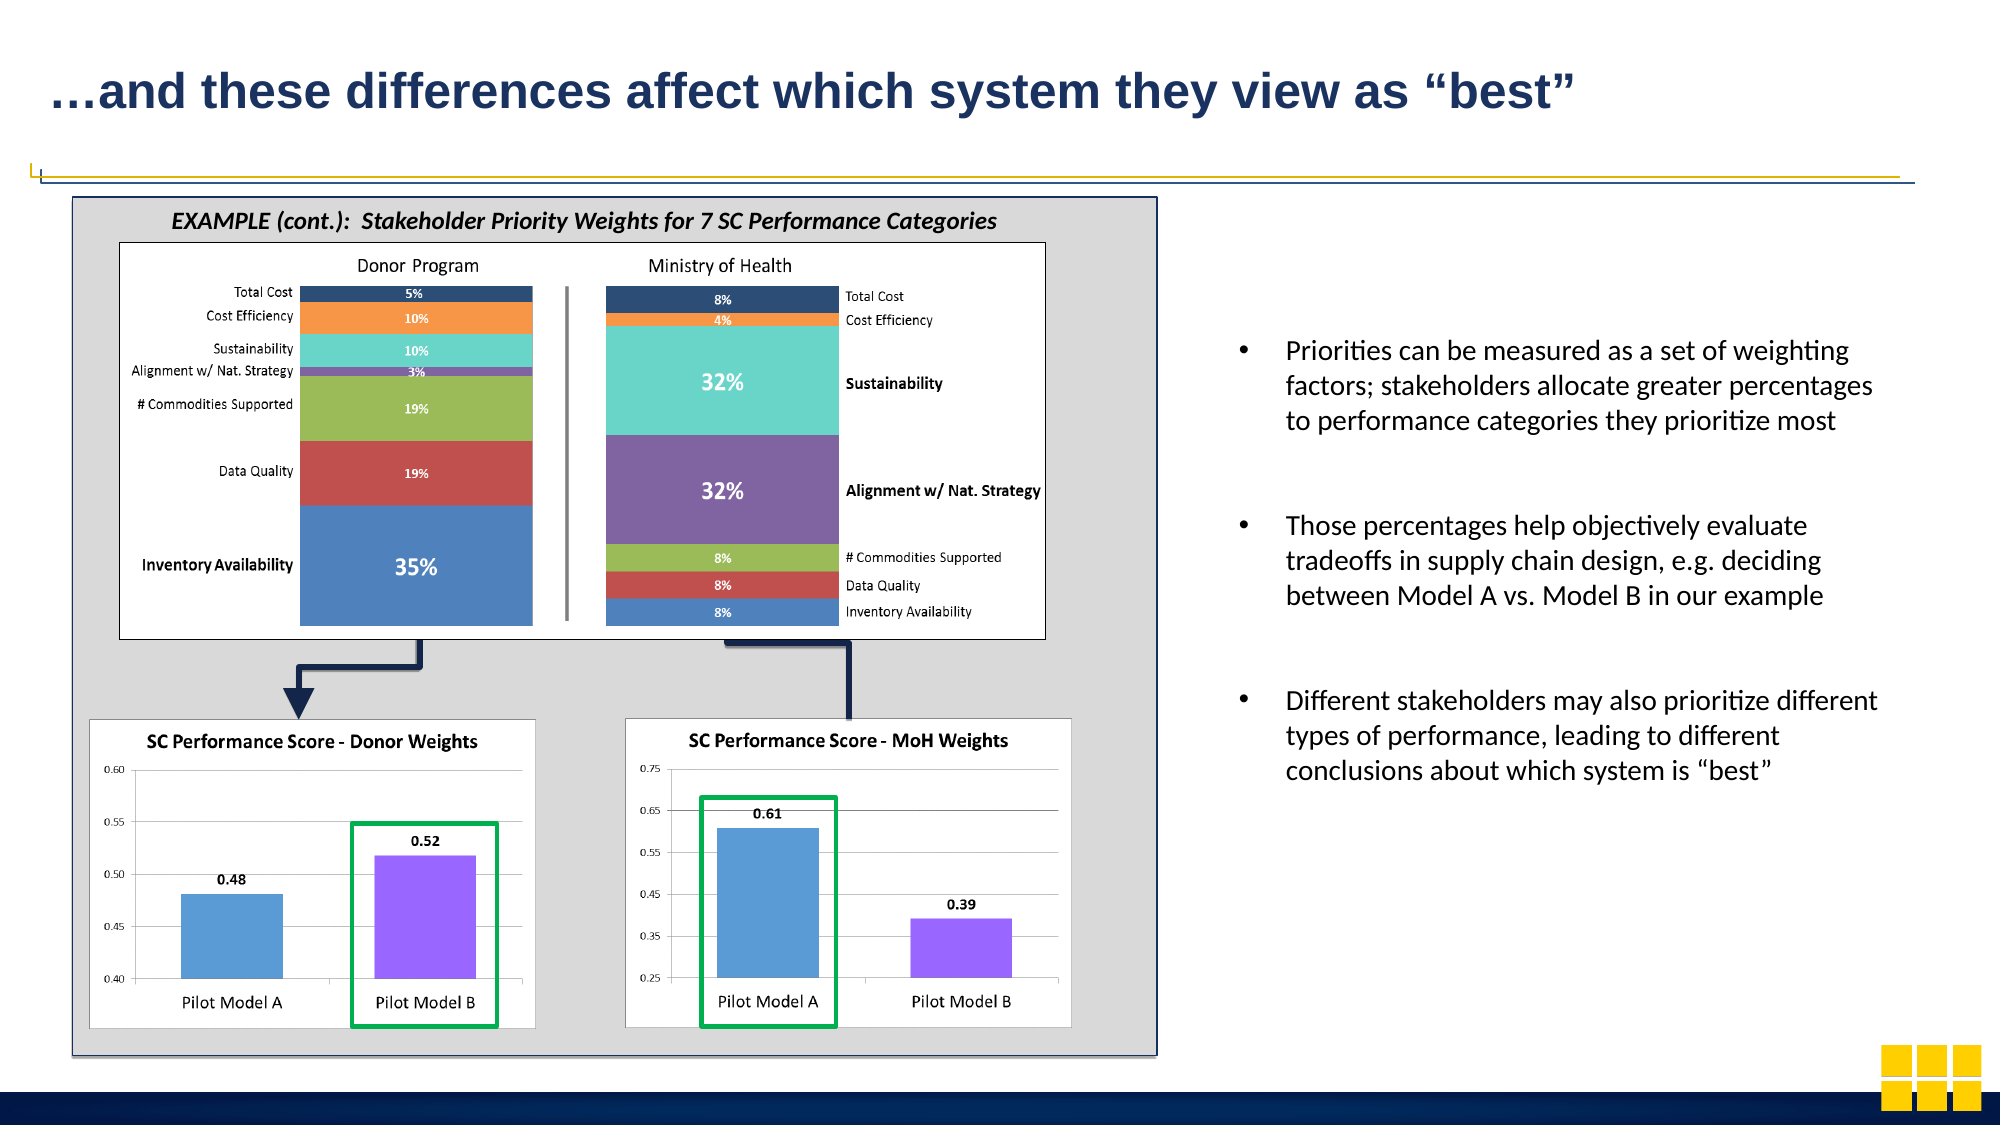

# …and these differences affect which system they view as “best”
EXAMPLE (cont.): Stakeholder Priority Weights for 7 SC Performance Categories
Priorities can be measured as a set of weighting factors; stakeholders allocate greater percentages to performance categories they prioritize most
Those percentages help objectively evaluate tradeoffs in supply chain design, e.g. deciding between Model A vs. Model B in our example
Different stakeholders may also prioritize different types of performance, leading to different conclusions about which system is “best”